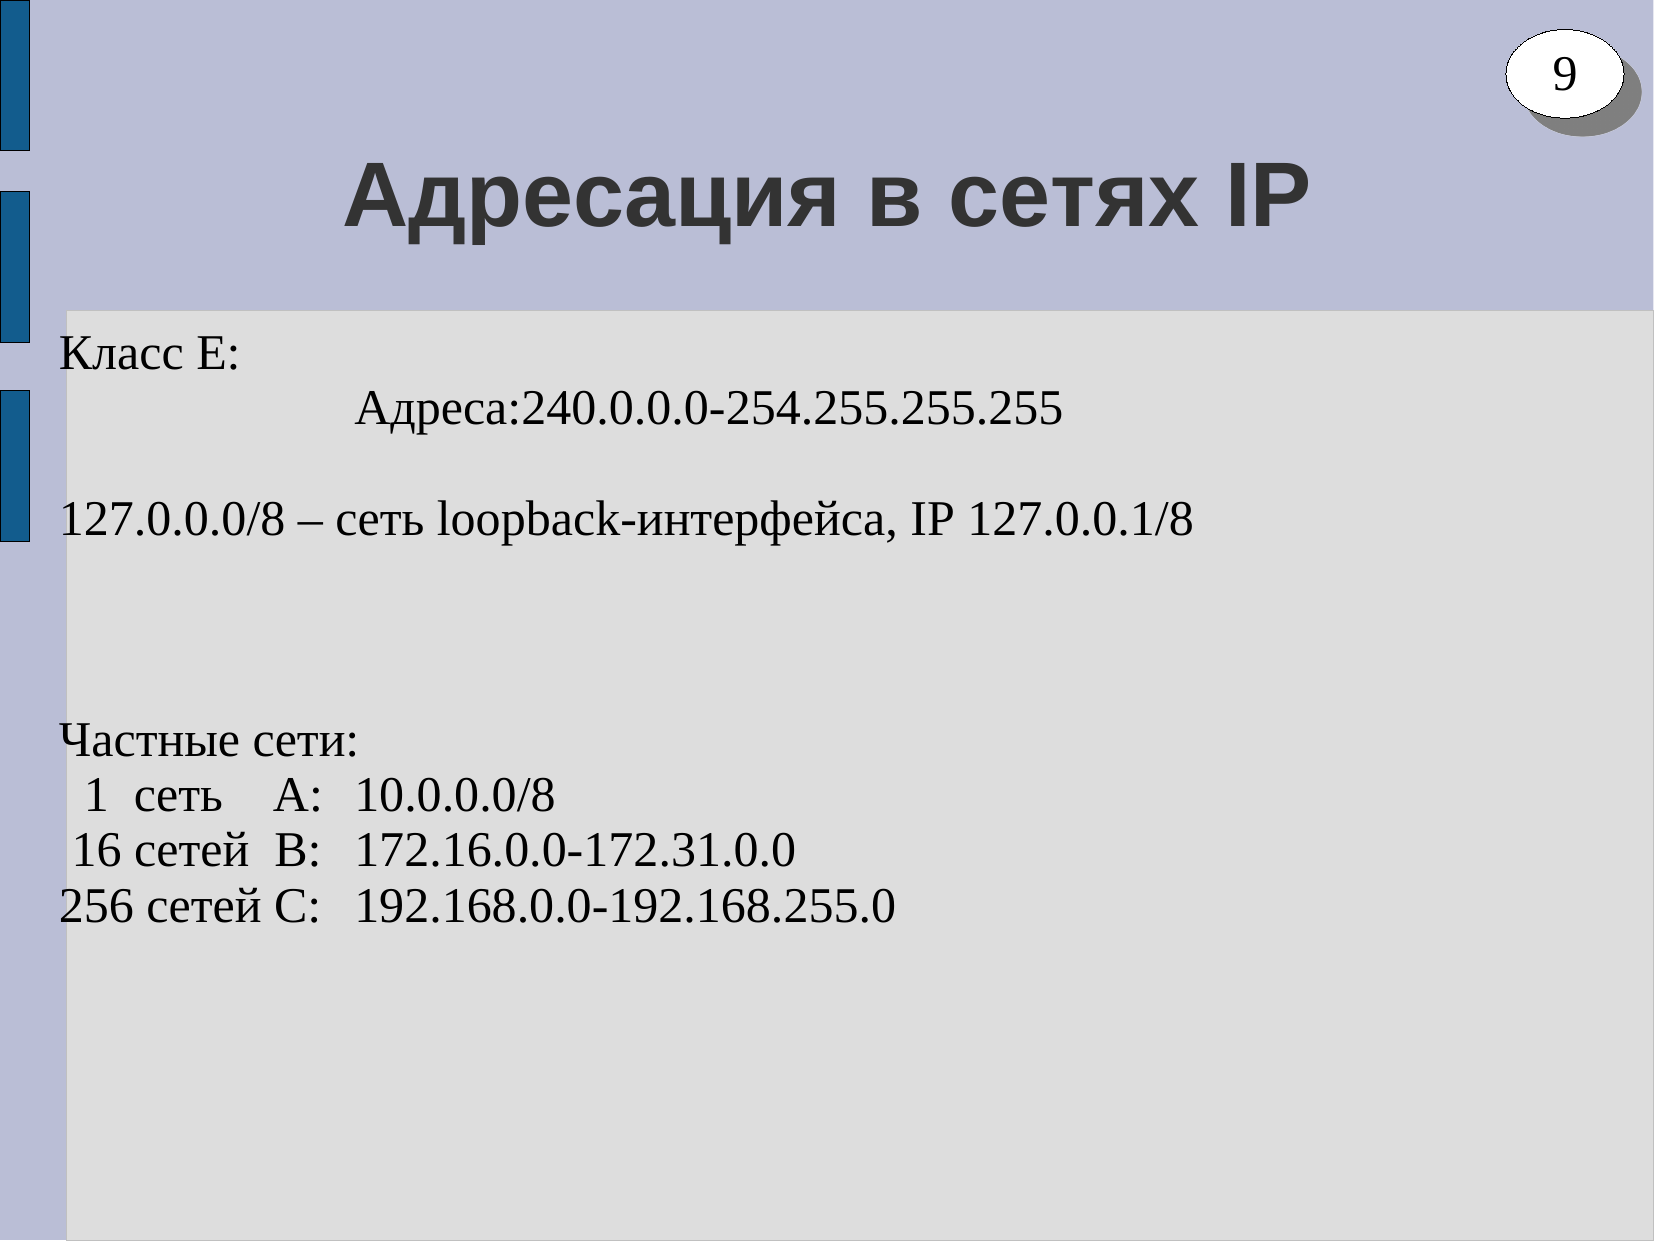

9
# Адресация в сетях IP
Класс E:
				Адреса:240.0.0.0-254.255.255.255
127.0.0.0/8 – сеть loopback-интерфейса, IP 127.0.0.1/8
Частные сети:
 1 сеть A:	10.0.0.0/8
 16 сетей B:	172.16.0.0-172.31.0.0
256 сетей C:	192.168.0.0-192.168.255.0